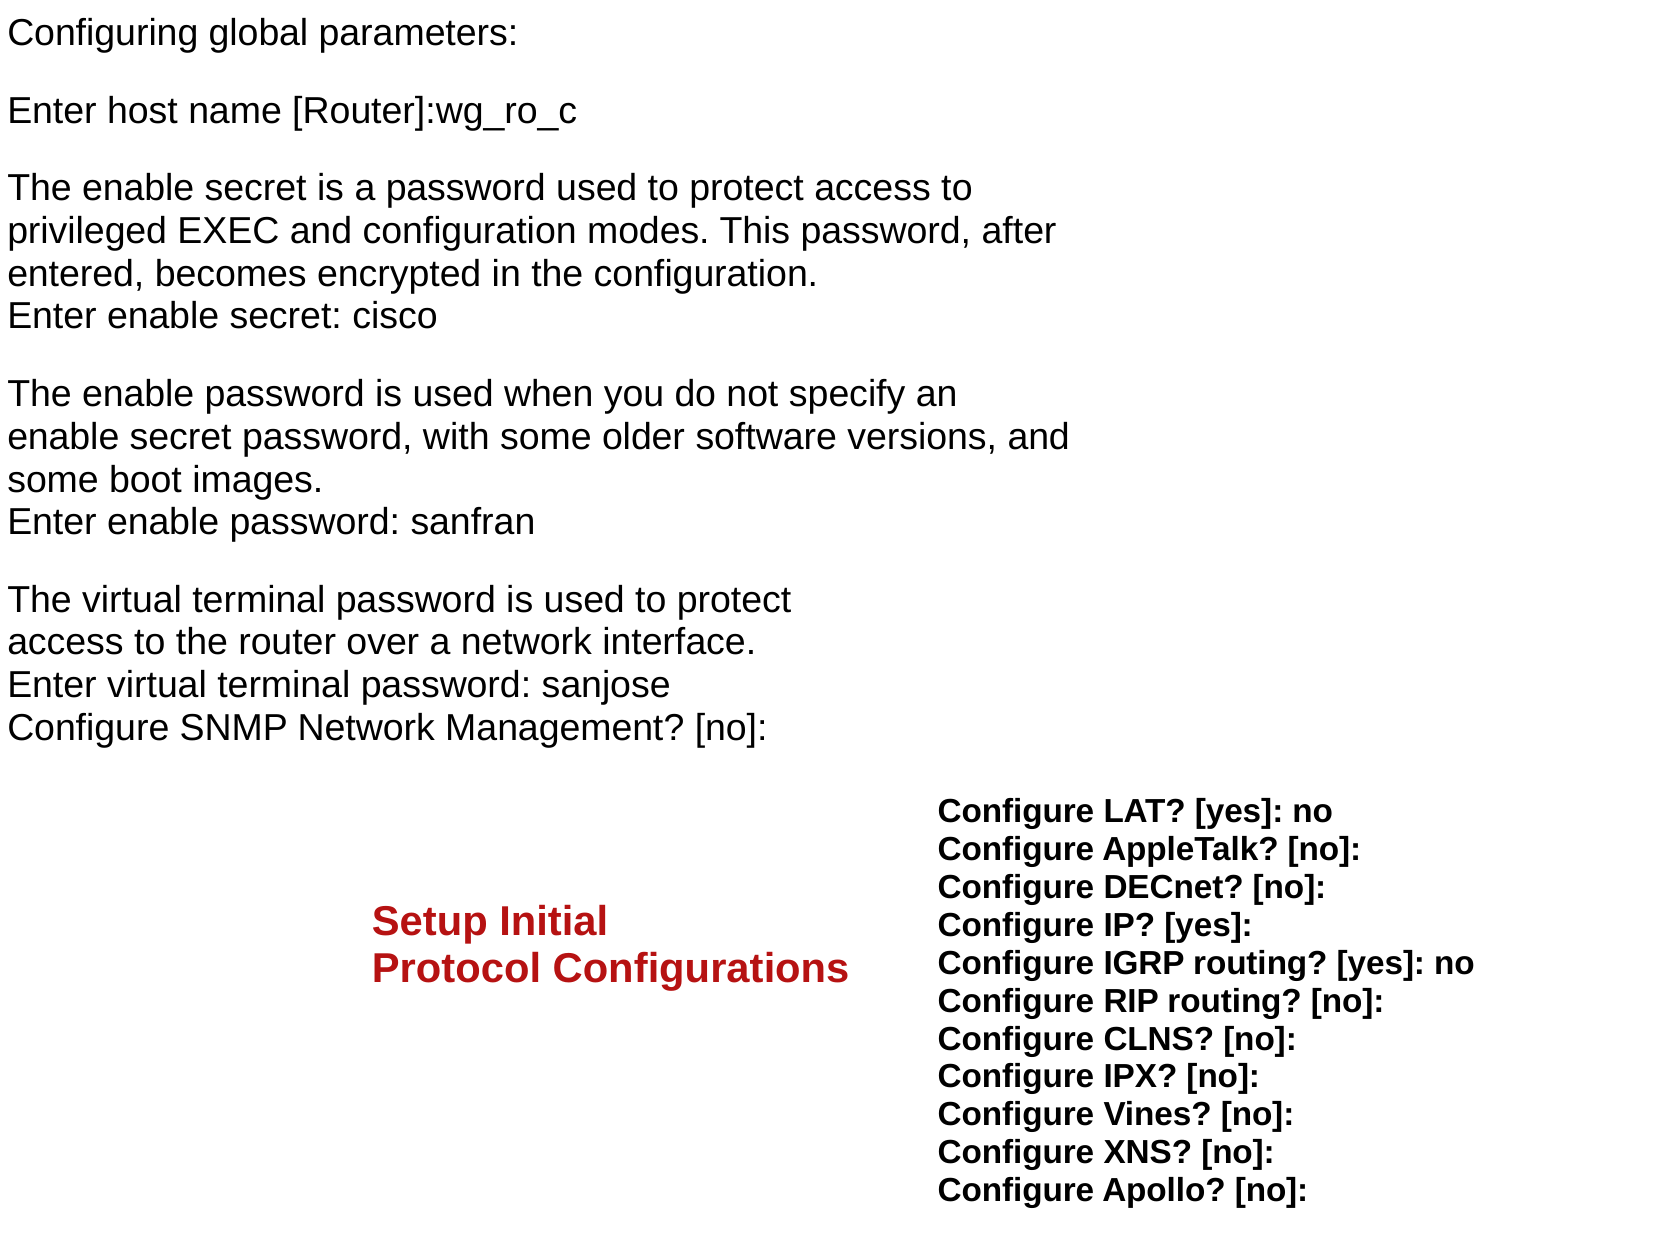

Configuring global parameters:
Enter host name [Router]:wg_ro_c
The enable secret is a password used to protect access to
privileged EXEC and configuration modes. This password, after
entered, becomes encrypted in the configuration.
Enter enable secret: cisco
The enable password is used when you do not specify an
enable secret password, with some older software versions, and
some boot images.
Enter enable password: sanfran
The virtual terminal password is used to protect
access to the router over a network interface.
Enter virtual terminal password: sanjose
Configure SNMP Network Management? [no]:
Configure LAT? [yes]: no
Configure AppleTalk? [no]:
Configure DECnet? [no]:
Configure IP? [yes]:
Configure IGRP routing? [yes]: no
Configure RIP routing? [no]:
Configure CLNS? [no]:
Configure IPX? [no]:
Configure Vines? [no]:
Configure XNS? [no]:
Configure Apollo? [no]:
Setup Initial
Protocol Configurations